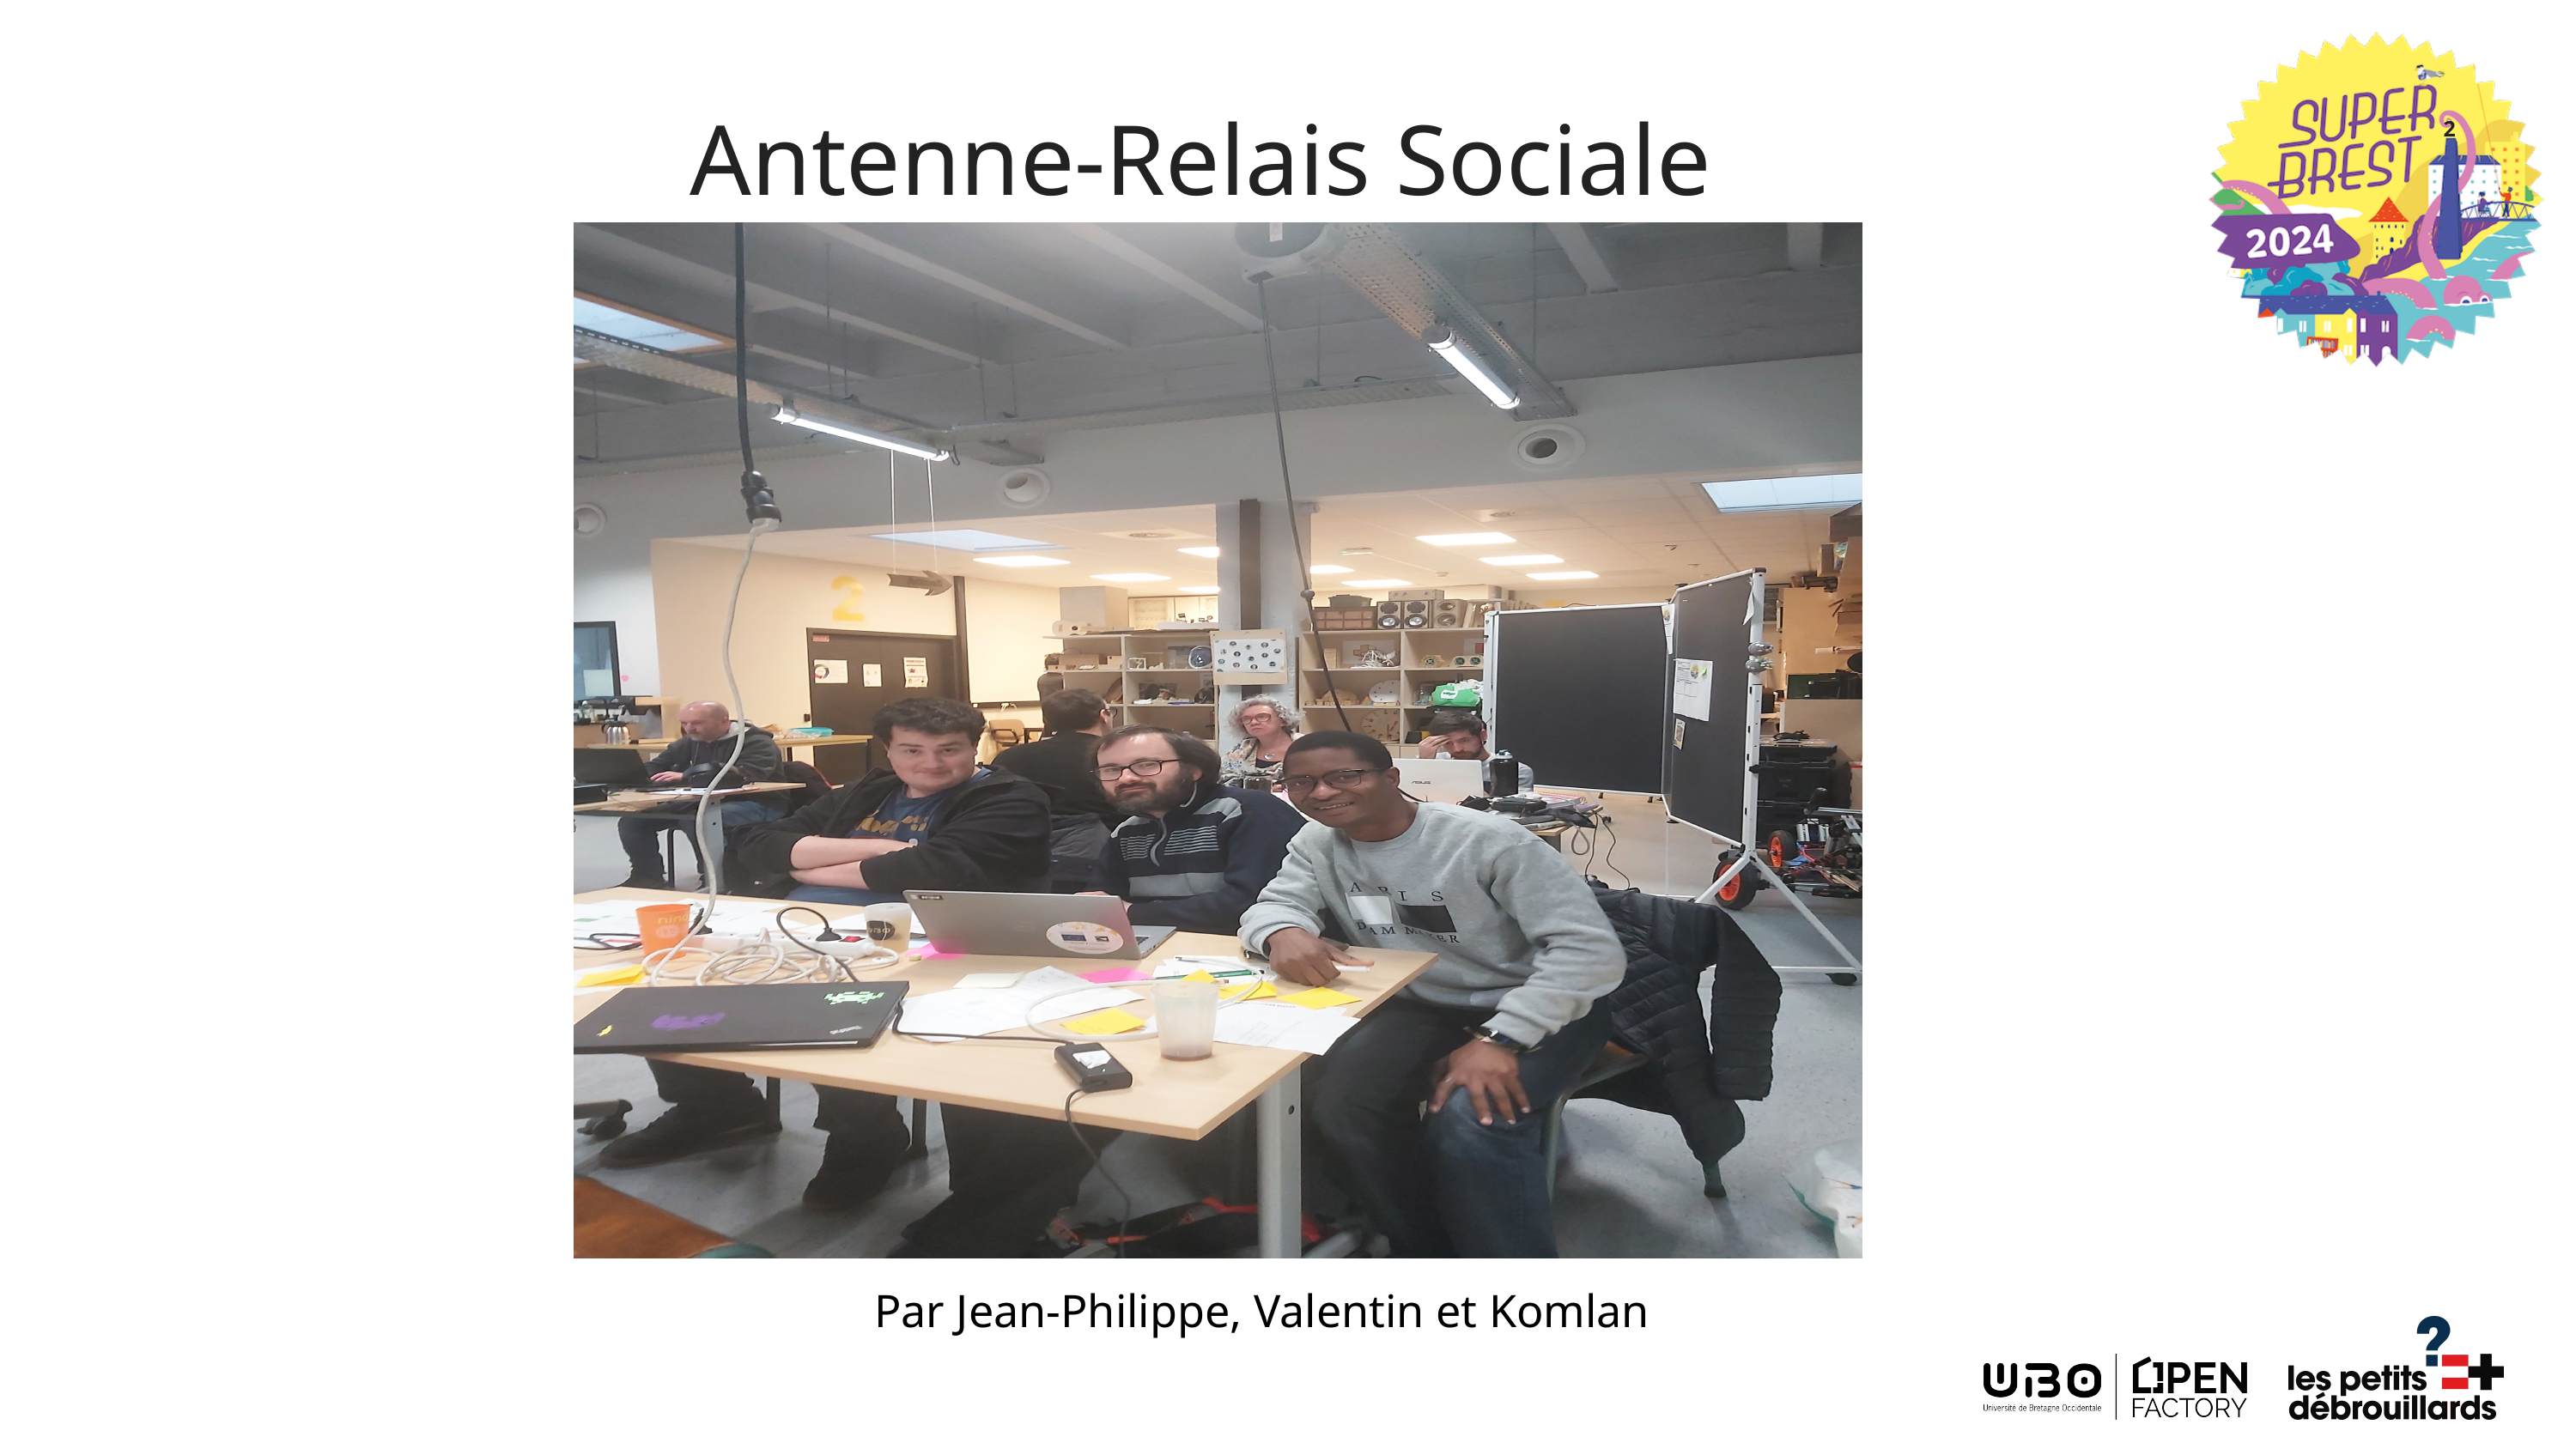

# Antenne-Relais Sociale
Par Jean-Philippe, Valentin et Komlan